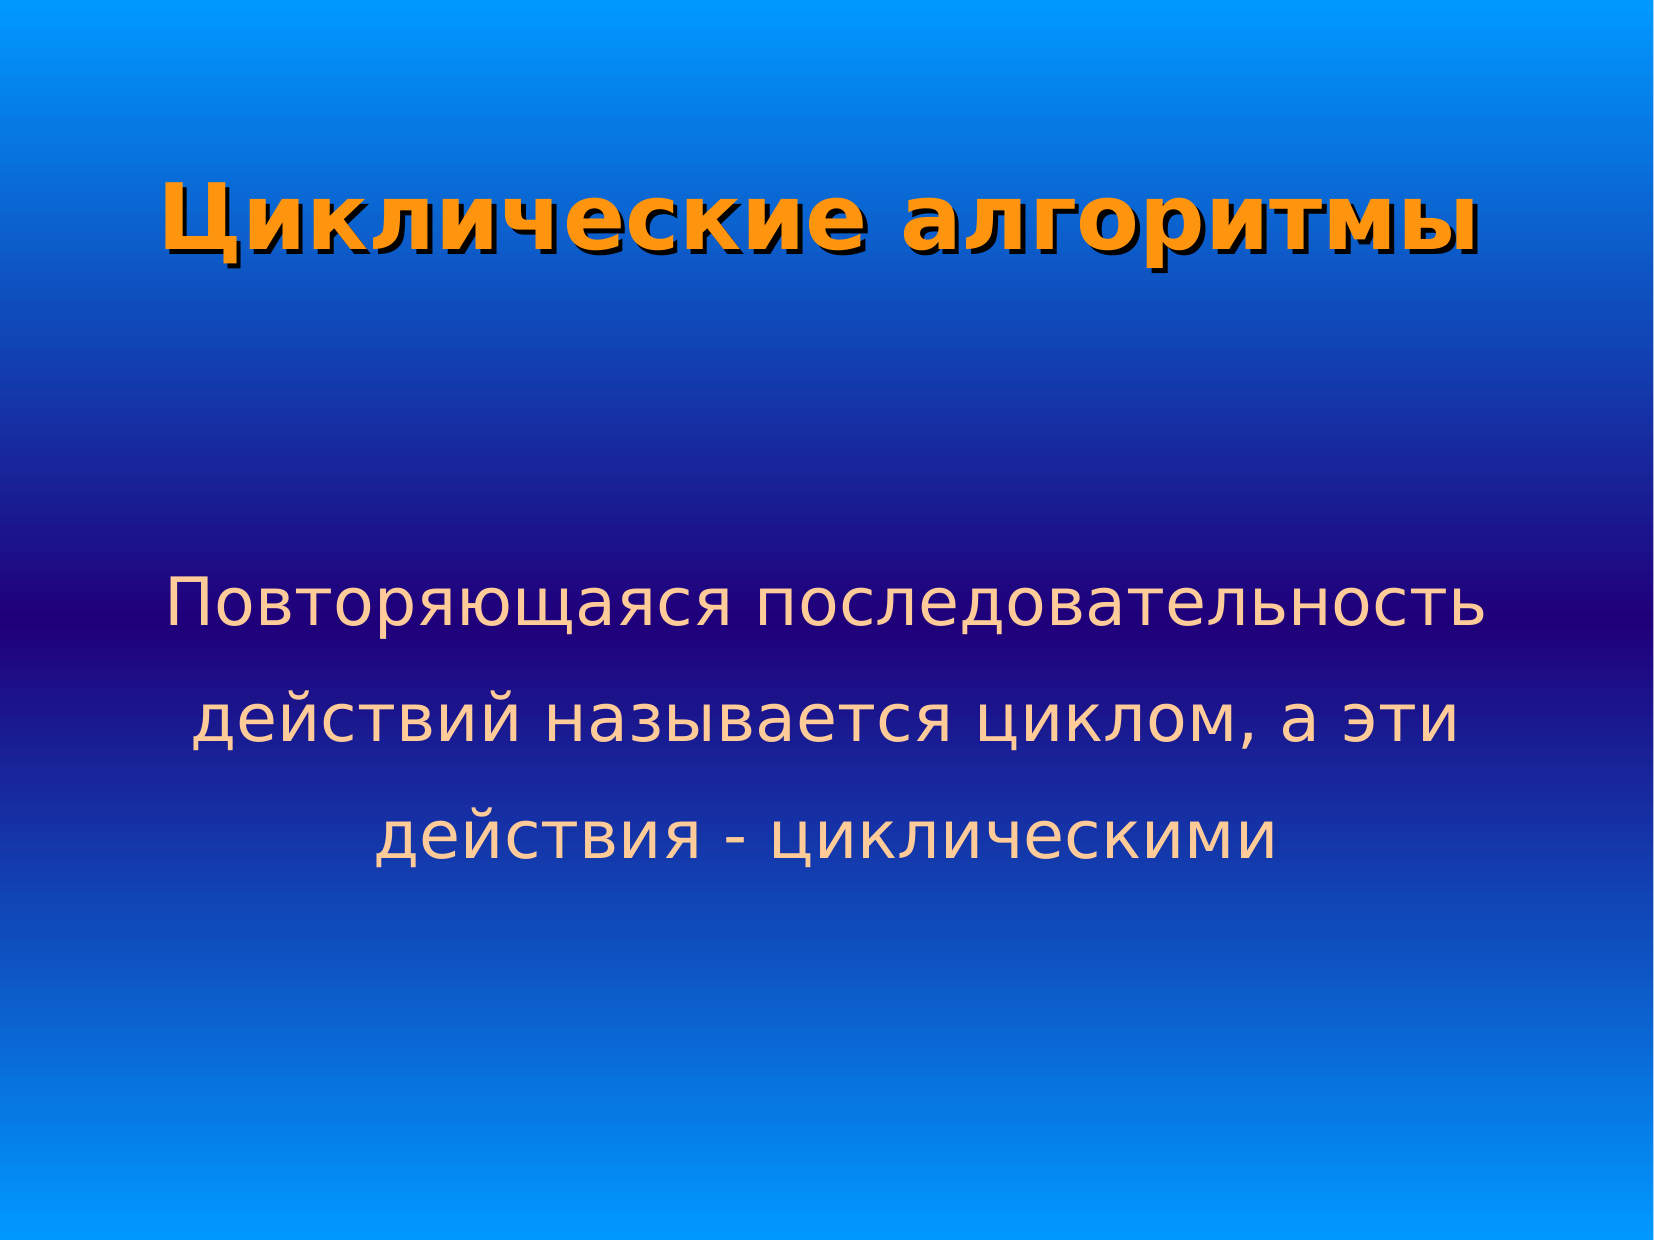

# Циклические алгоритмы
Повторяющаяся последовательность действий называется циклом, а эти действия - циклическими